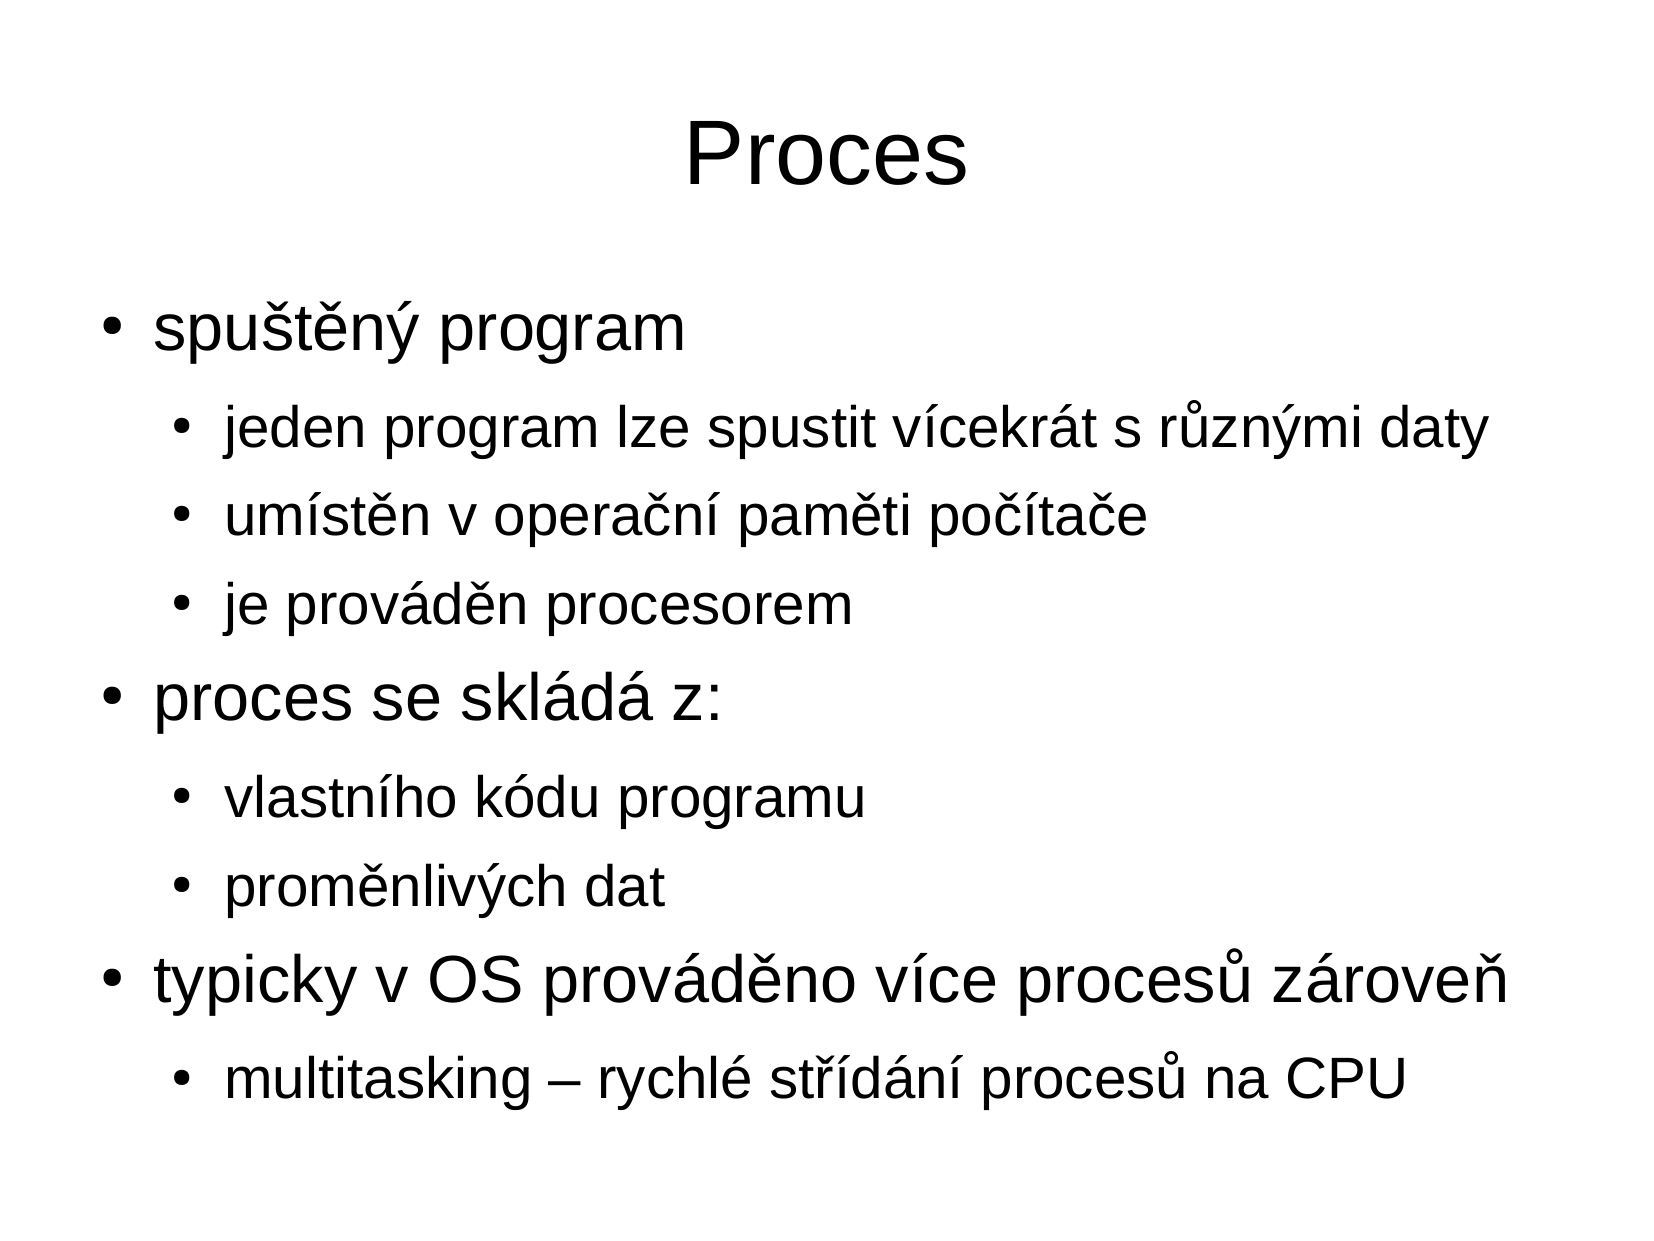

# Proces
spuštěný program
jeden program lze spustit vícekrát s různými daty
umístěn v operační paměti počítače
je prováděn procesorem
proces se skládá z:
vlastního kódu programu
proměnlivých dat
typicky v OS prováděno více procesů zároveň
multitasking – rychlé střídání procesů na CPU